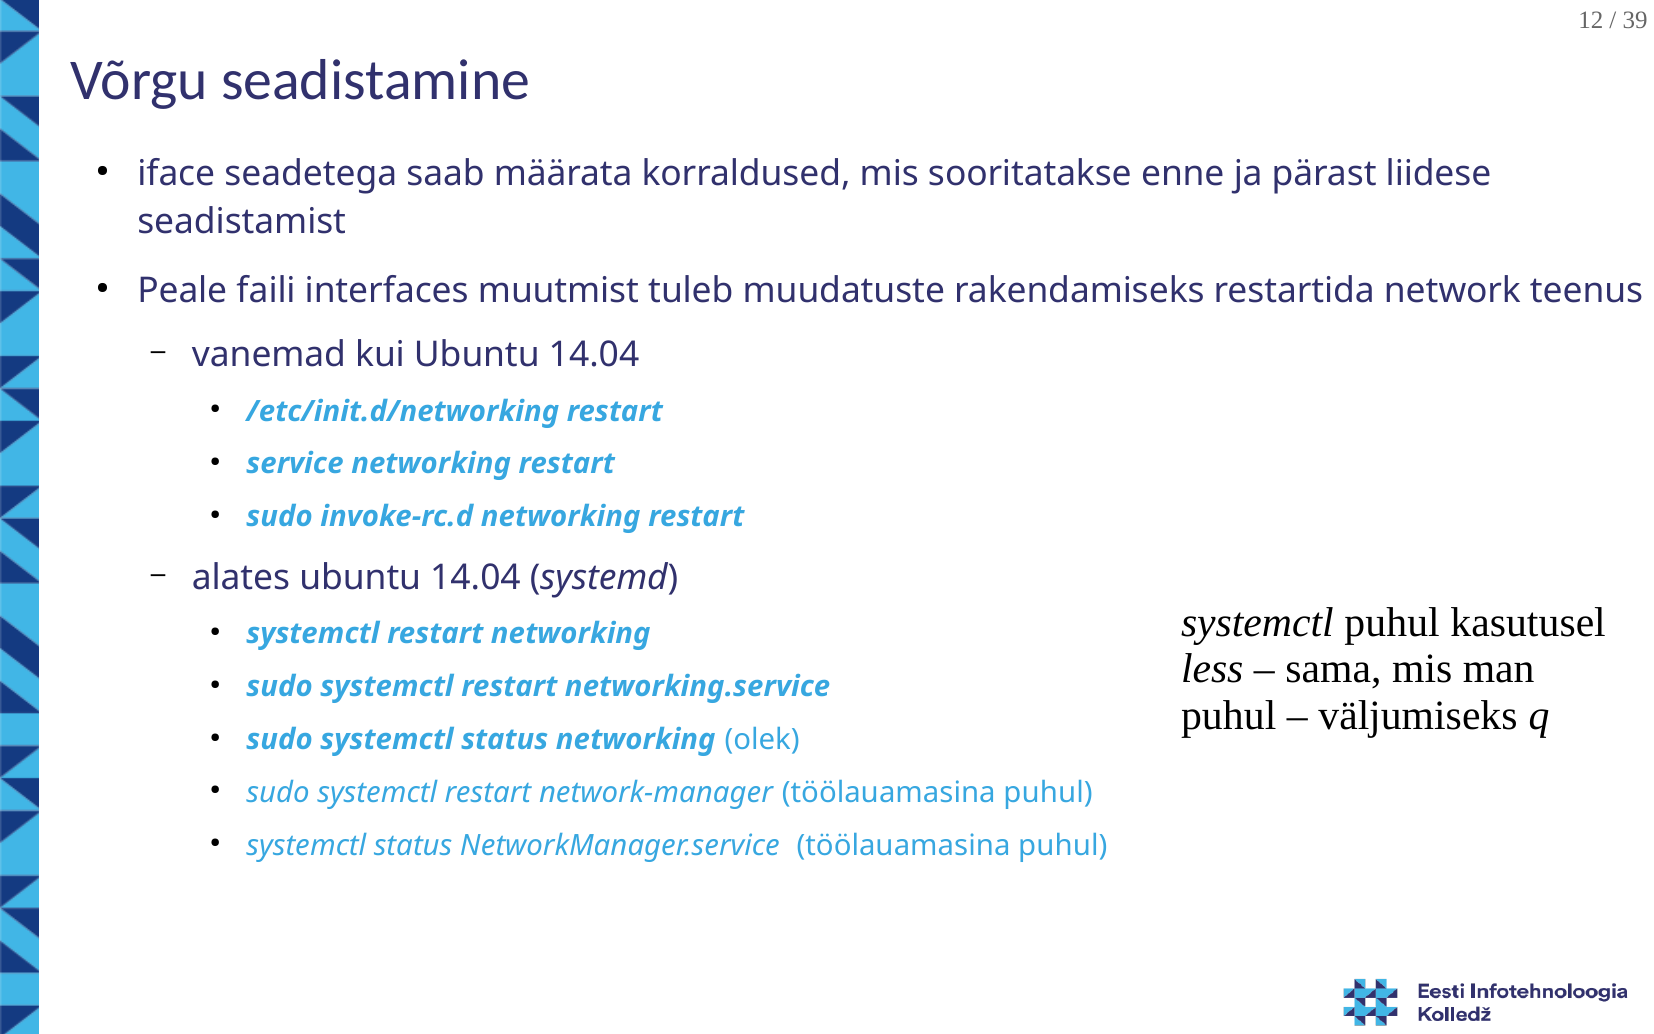

# Võrgu seadistamine
iface seadetega saab määrata korraldused, mis sooritatakse enne ja pärast liidese seadistamist
Peale faili interfaces muutmist tuleb muudatuste rakendamiseks restartida network teenus
vanemad kui Ubuntu 14.04
/etc/init.d/networking restart
service networking restart
sudo invoke-rc.d networking restart
alates ubuntu 14.04 (systemd)
systemctl restart networking
sudo systemctl restart networking.service
sudo systemctl status networking (olek)
sudo systemctl restart network-manager (töölauamasina puhul)
systemctl status NetworkManager.service (töölauamasina puhul)
systemctl puhul kasutusel less – sama, mis man puhul – väljumiseks q